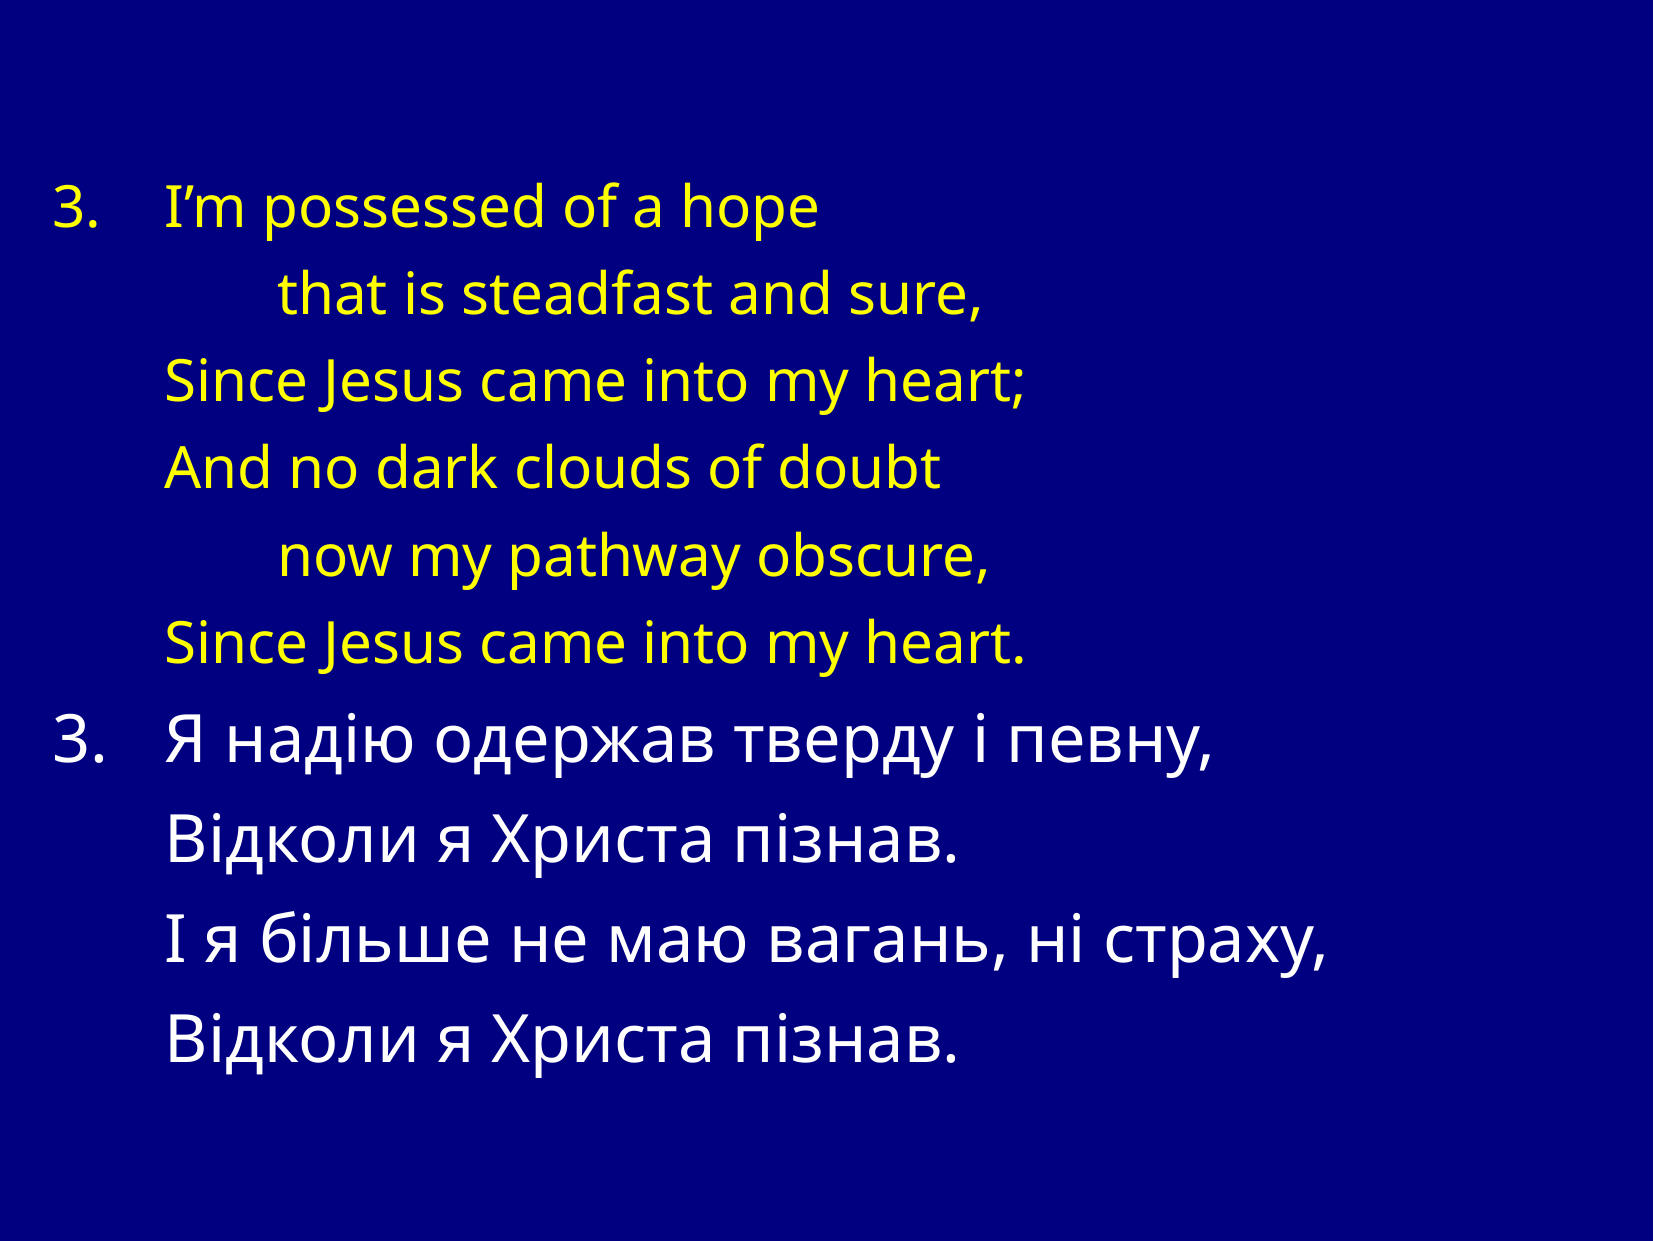

3.	I’m possessed of a hope
		that is steadfast and sure,
	Since Jesus came into my heart;
	And no dark clouds of doubt
		now my pathway obscure,
	Since Jesus came into my heart.
3.	Я надію одержав тверду і певну,
	Відколи я Христа пізнав.
	І я більше не маю вагань, ні страху,
	Відколи я Христа пізнав.